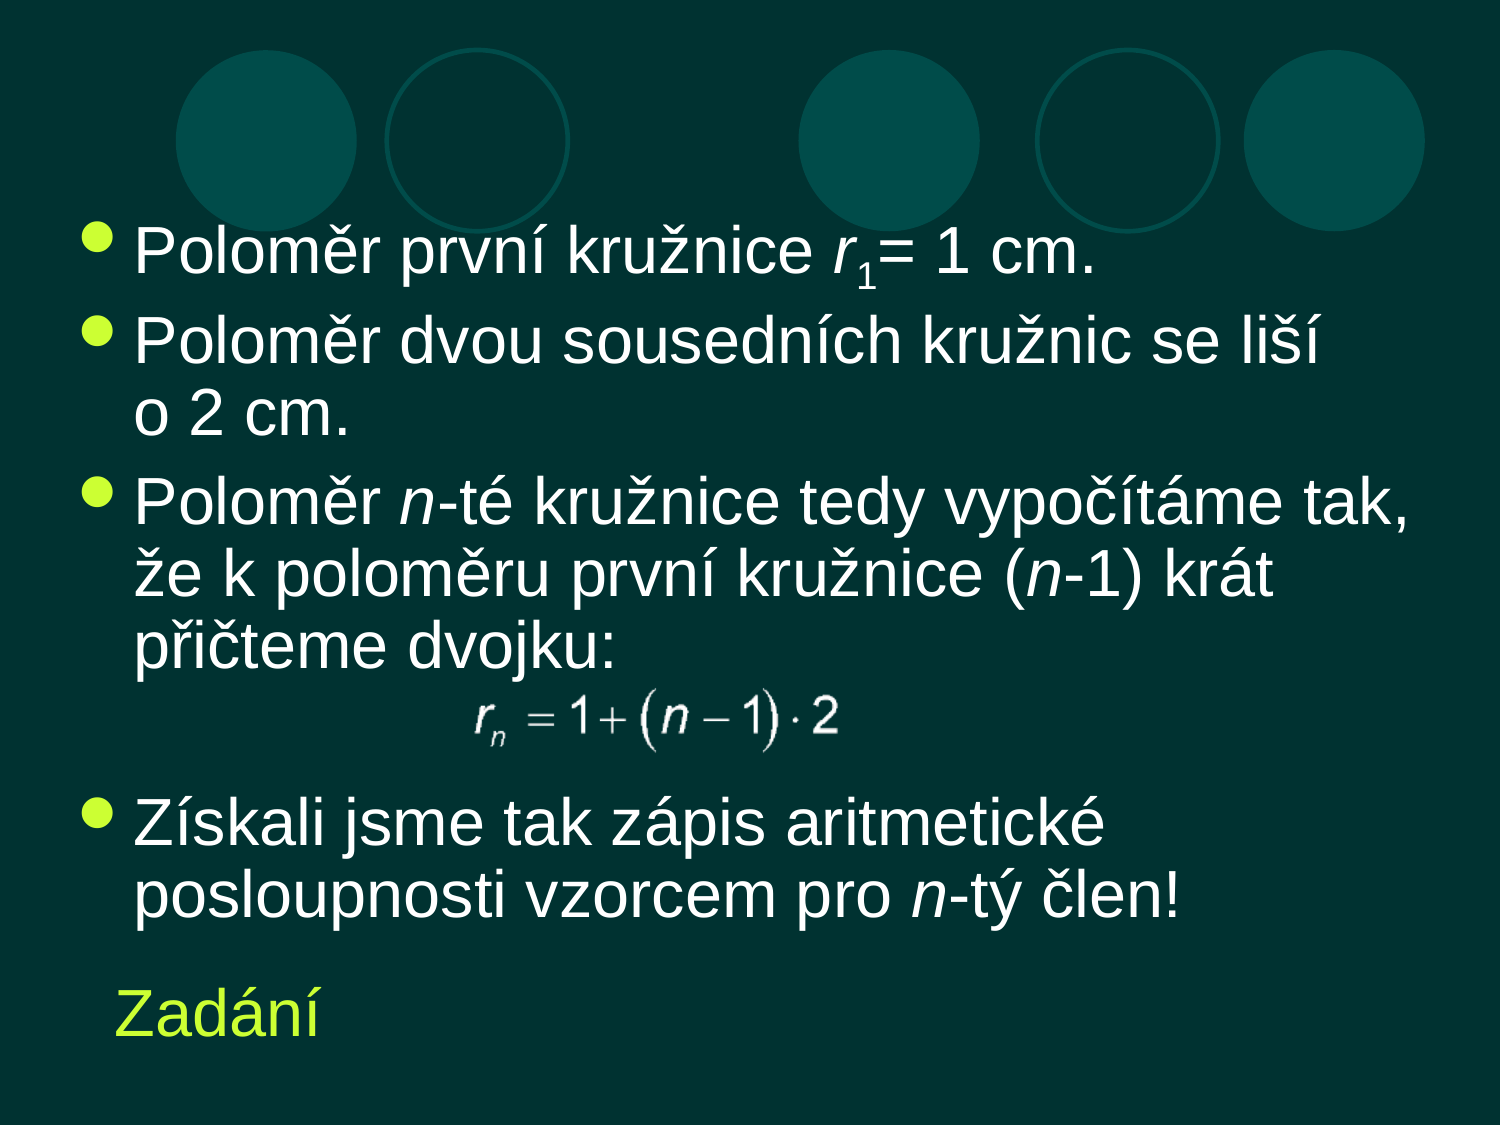

# Poloměr první kružnice r1= 1 cm.
Poloměr dvou sousedních kružnic se liší
o 2 cm.
Poloměr n-té kružnice tedy vypočítáme tak, že k poloměru první kružnice (n-1) krát přičteme dvojku:
Získali jsme tak zápis aritmetické posloupnosti vzorcem pro n-tý člen!
Zadání